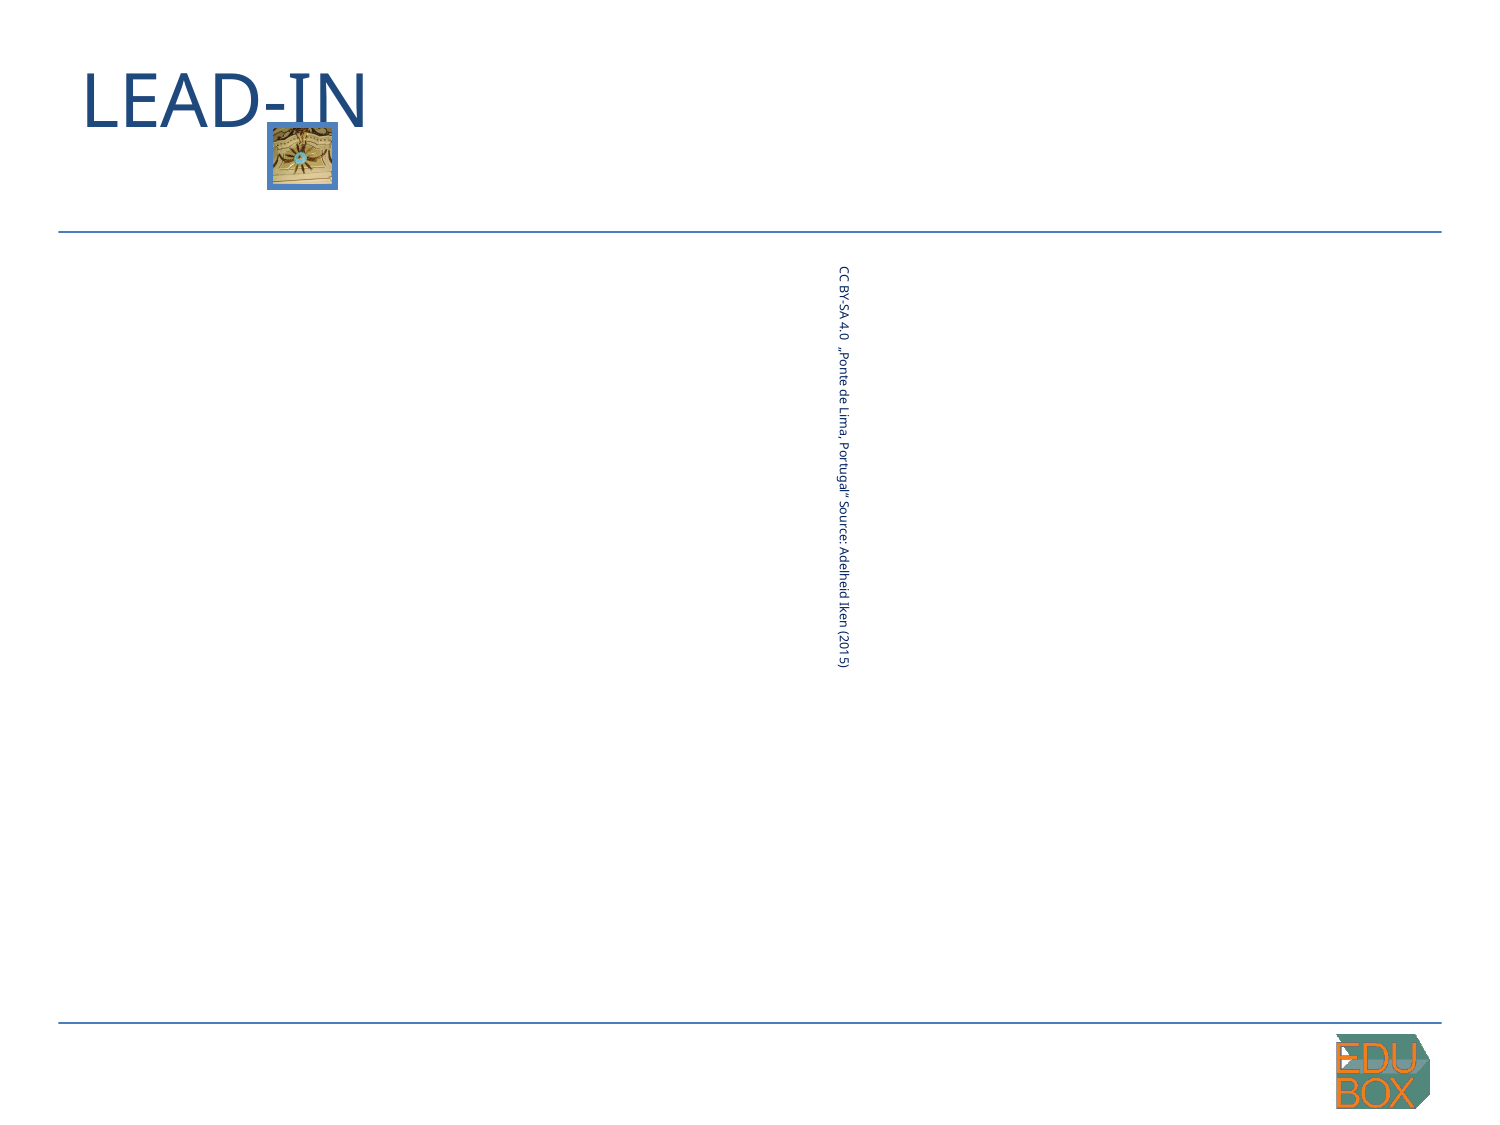

# LEAD-IN
CC BY-SA 4.0 „Ponte de Lima, Portugal“ Source: Adelheid Iken (2015)